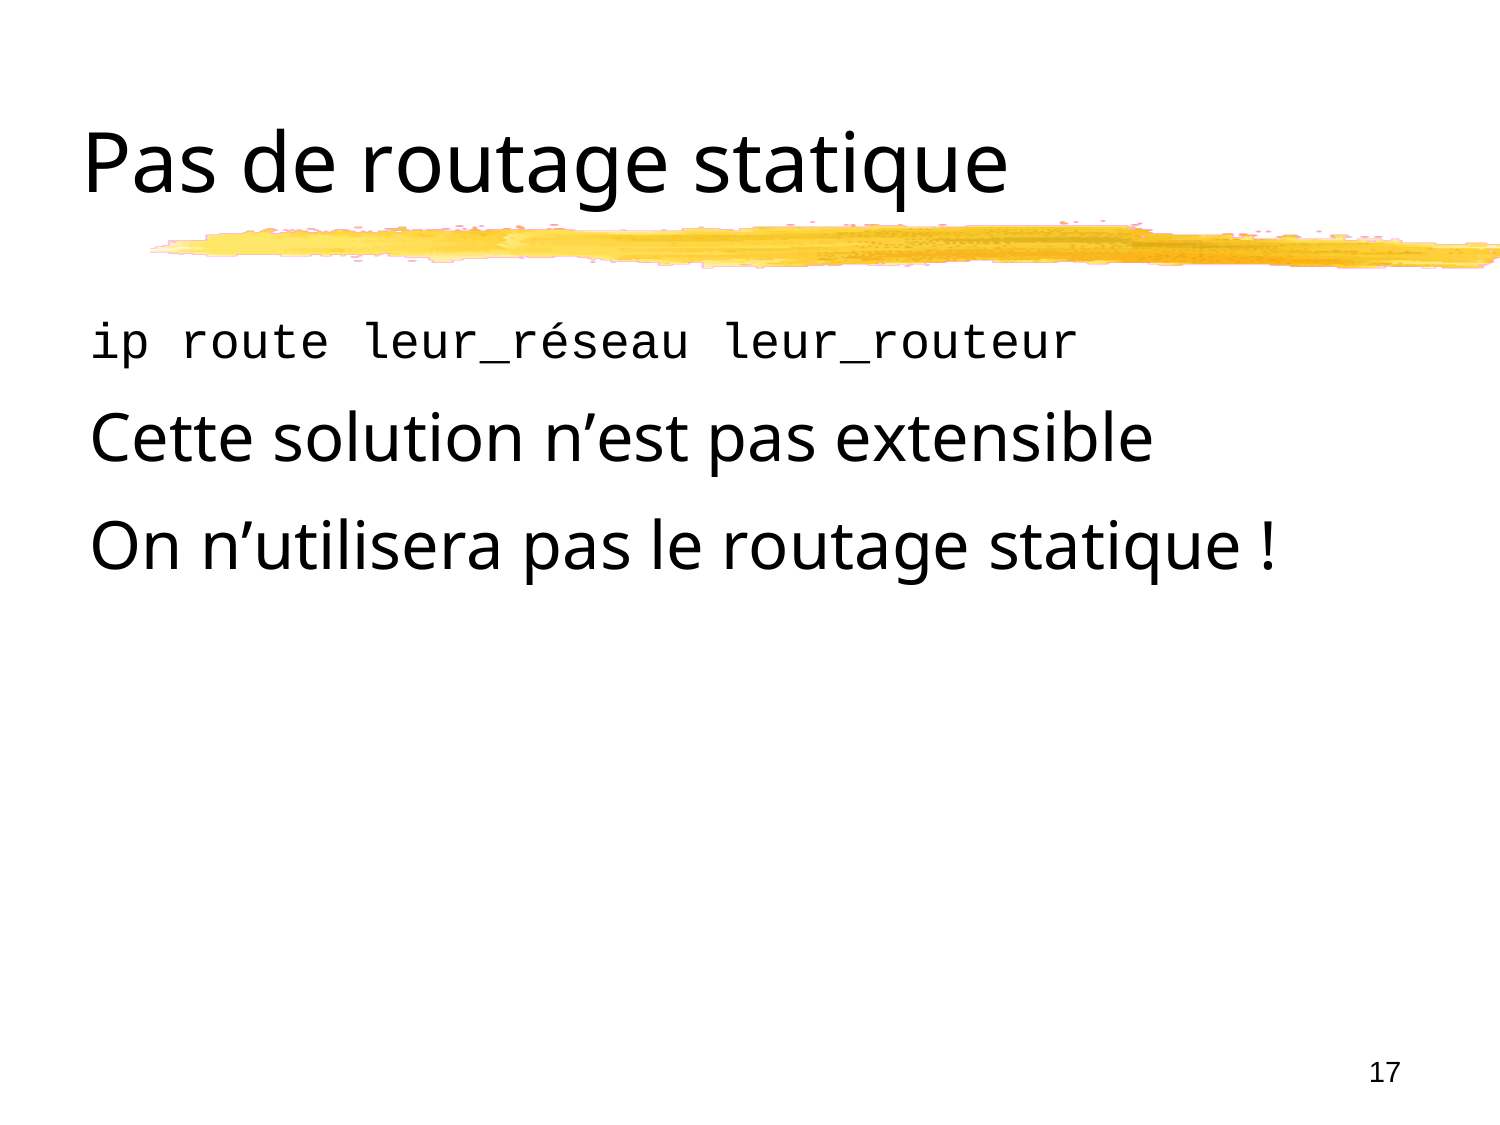

# Pas de routage statique
ip route leur_réseau leur_routeur
Cette solution n’est pas extensible
On n’utilisera pas le routage statique !
17